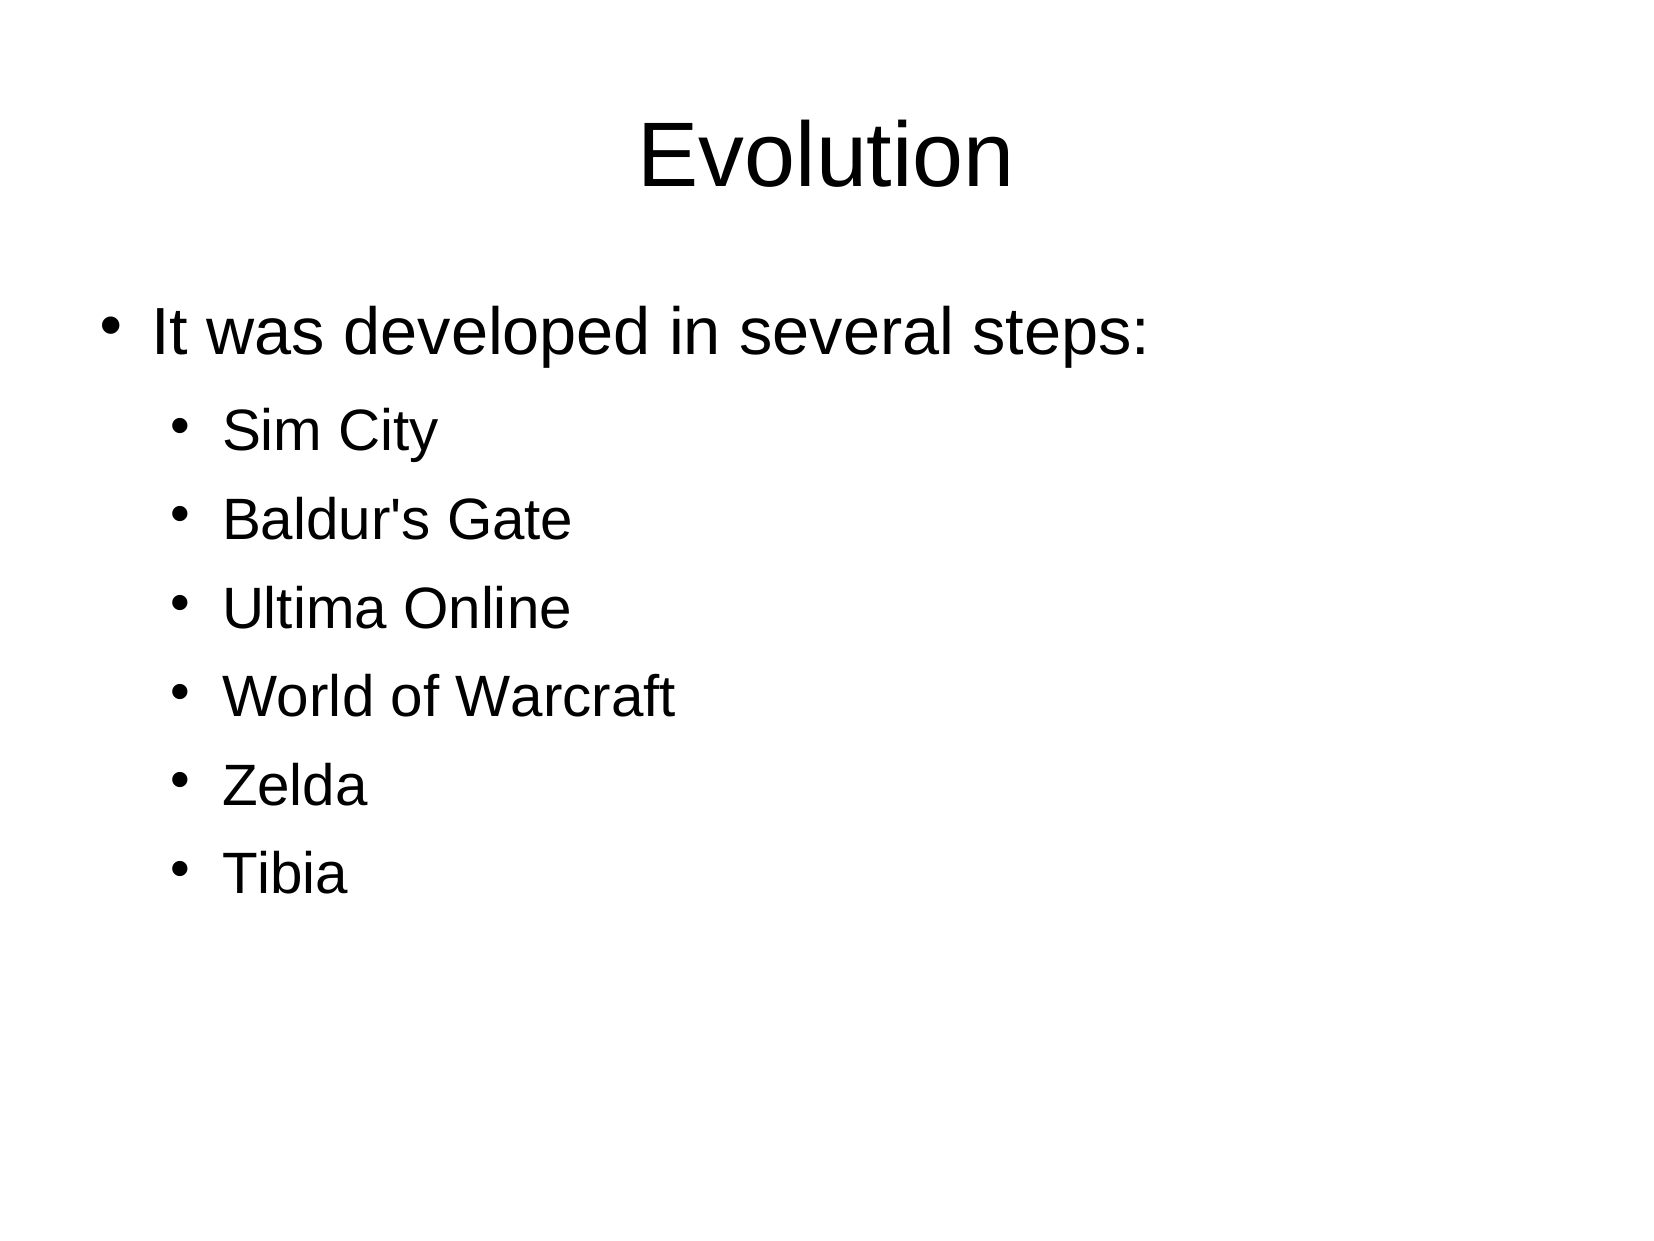

# Evolution
It was developed in several steps:
Sim City
Baldur's Gate
Ultima Online
World of Warcraft
Zelda
Tibia